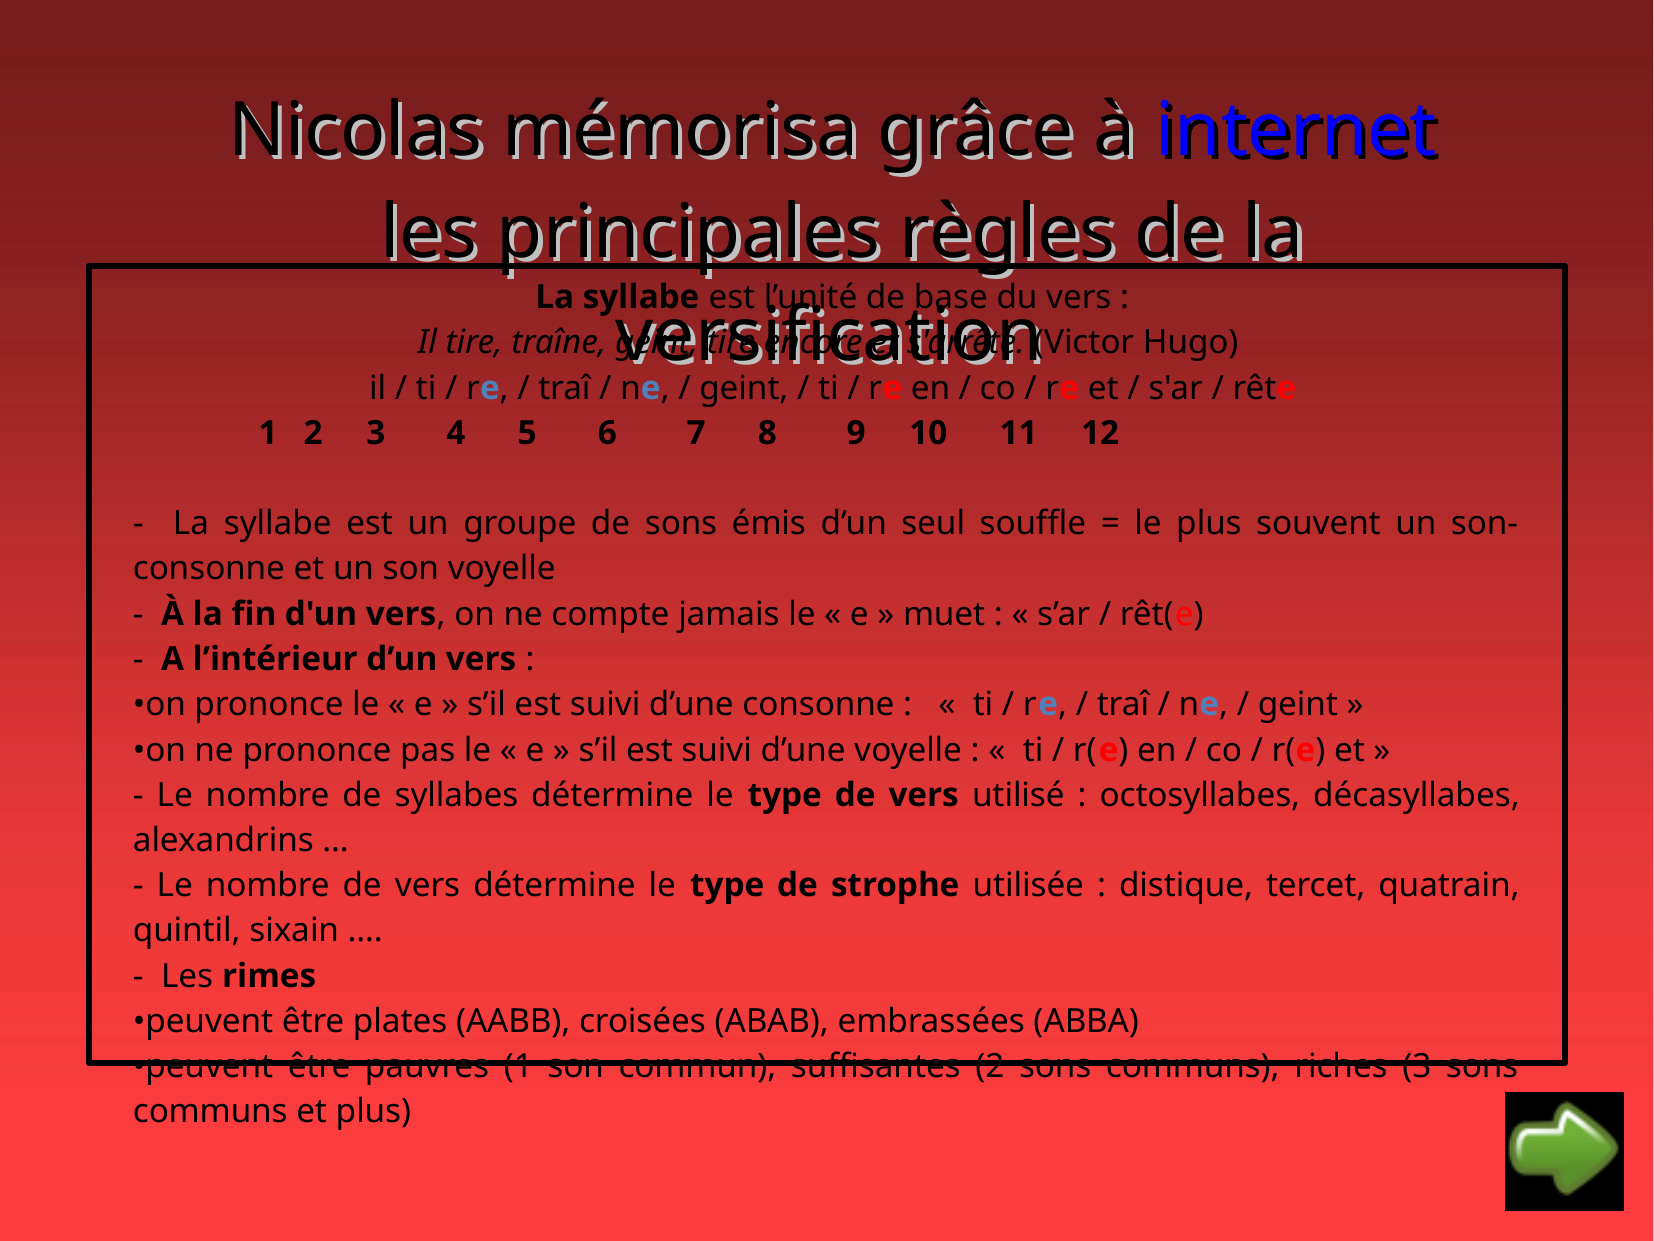

Nicolas mémorisa grâce à internet
les principales règles de la versification
La syllabe est l’unité de base du vers :
Il tire, traîne, geint, tire encore et s'arrête. (Victor Hugo)
il / ti / re, / traî / ne, / geint, / ti / re en / co / re et / s'ar / rête
 1 2 3 4 5 6 7 8 9 10 11 12
- La syllabe est un groupe de sons émis d’un seul souffle = le plus souvent un son-consonne et un son voyelle
- À la fin d'un vers, on ne compte jamais le « e » muet : « s’ar / rêt(e)
- A l’intérieur d’un vers :
•on prononce le « e » s’il est suivi d’une consonne : «  ti / re, / traî / ne, / geint »
•on ne prononce pas le « e » s’il est suivi d’une voyelle : «  ti / r(e) en / co / r(e) et »
- Le nombre de syllabes détermine le type de vers utilisé : octosyllabes, décasyllabes, alexandrins …
- Le nombre de vers détermine le type de strophe utilisée : distique, tercet, quatrain, quintil, sixain ….
- Les rimes
•peuvent être plates (AABB), croisées (ABAB), embrassées (ABBA)
•peuvent être pauvres (1 son commun), suffisantes (2 sons communs), riches (3 sons communs et plus)